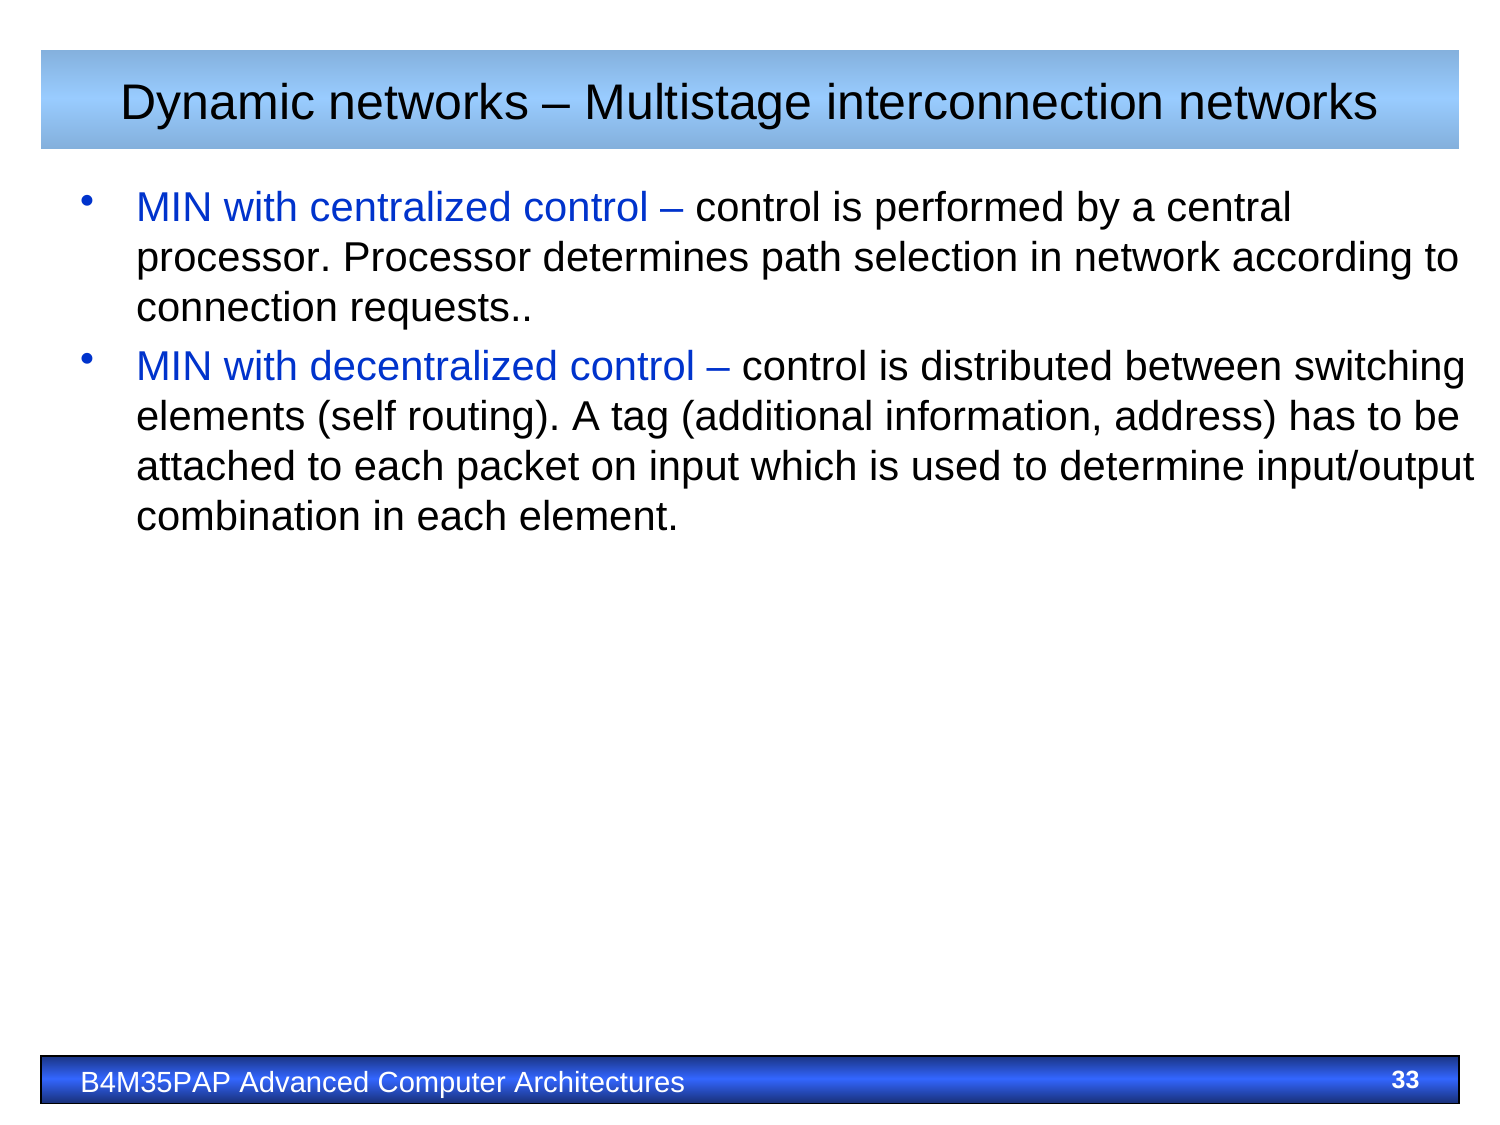

# Dynamic networks – Multistage interconnection networks
MIN with centralized control – control is performed by a central processor. Processor determines path selection in network according to connection requests..
MIN with decentralized control – control is distributed between switching elements (self routing). A tag (additional information, address) has to be attached to each packet on input which is used to determine input/output combination in each element.